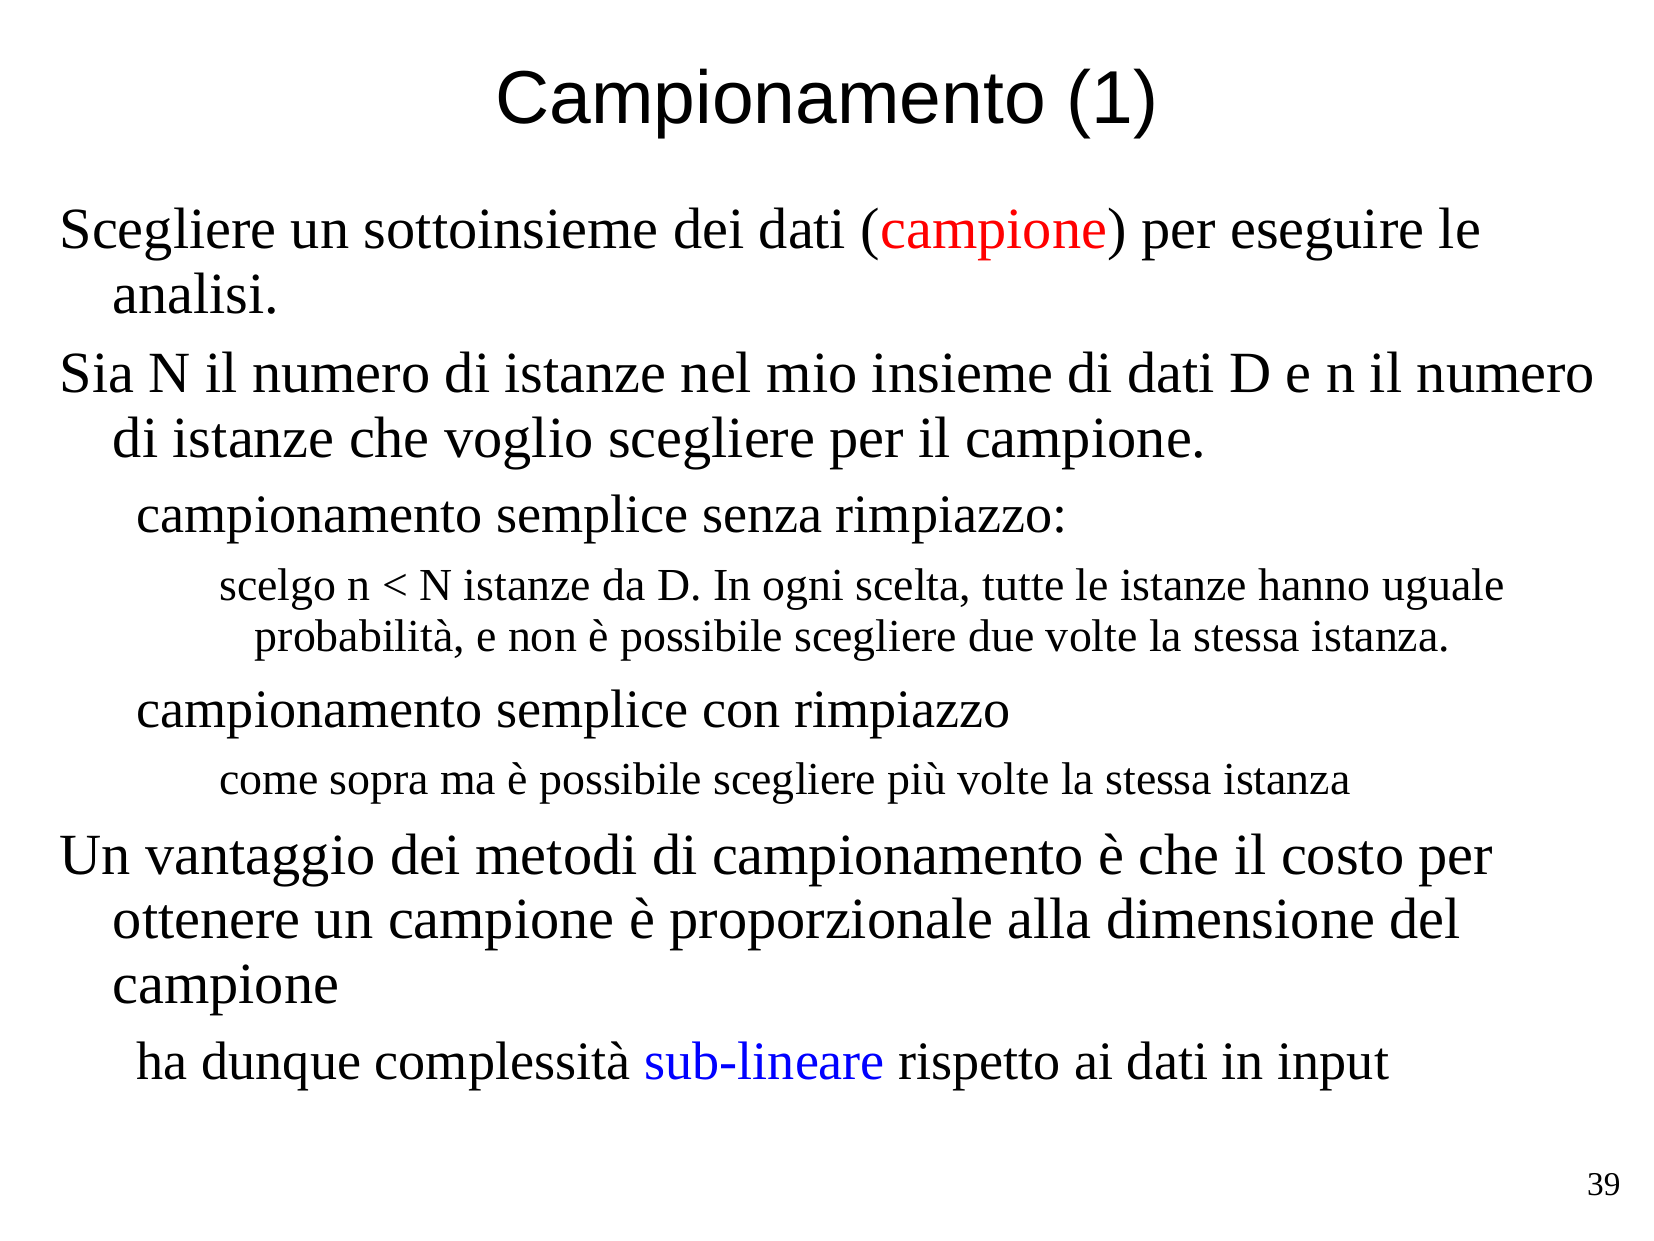

# Campionamento (1)
Scegliere un sottoinsieme dei dati (campione) per eseguire le analisi.
Sia N il numero di istanze nel mio insieme di dati D e n il numero di istanze che voglio scegliere per il campione.
campionamento semplice senza rimpiazzo:
scelgo n < N istanze da D. In ogni scelta, tutte le istanze hanno uguale probabilità, e non è possibile scegliere due volte la stessa istanza.
campionamento semplice con rimpiazzo
come sopra ma è possibile scegliere più volte la stessa istanza
Un vantaggio dei metodi di campionamento è che il costo per ottenere un campione è proporzionale alla dimensione del campione
ha dunque complessità sub-lineare rispetto ai dati in input